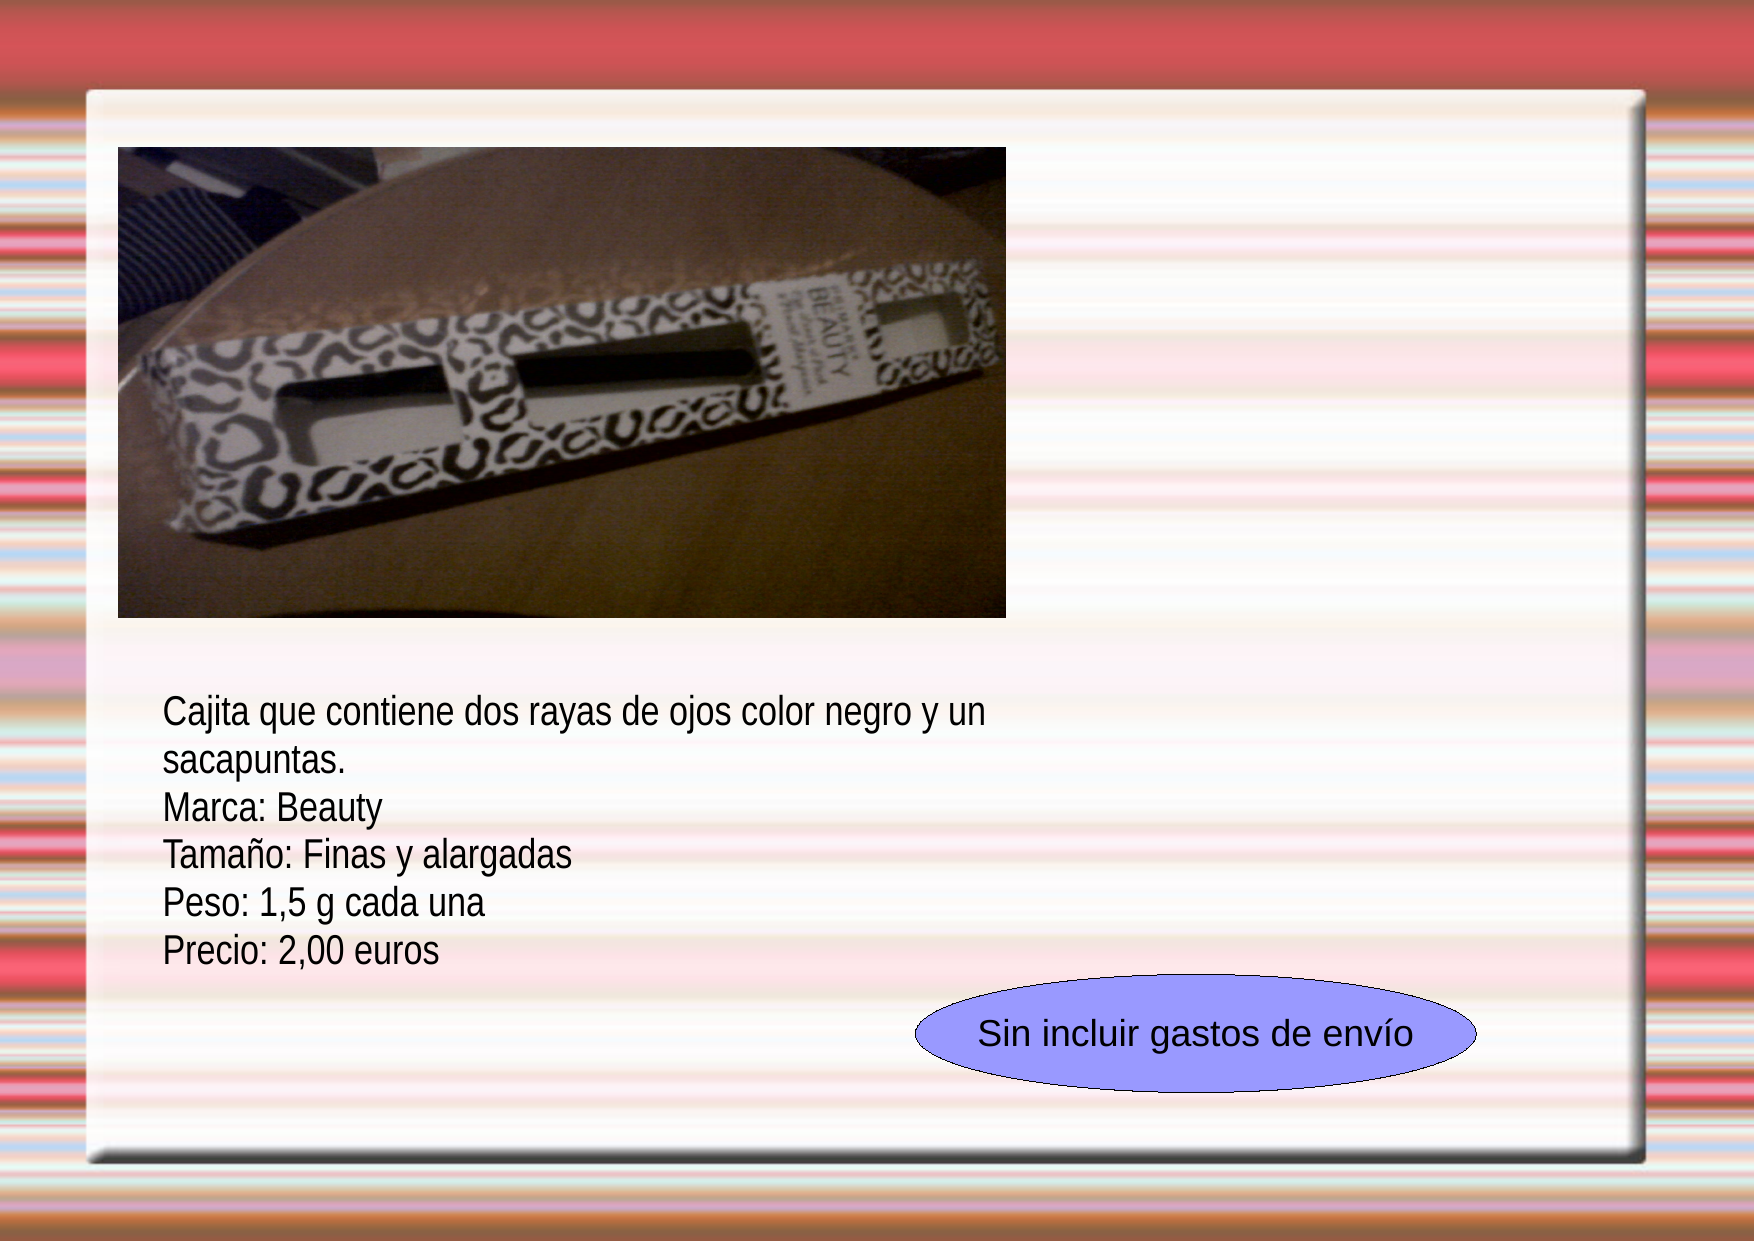

Cajita que contiene dos rayas de ojos color negro y un sacapuntas.
Marca: Beauty
Tamaño: Finas y alargadas
Peso: 1,5 g cada una
Precio: 2,00 euros
Sin incluir gastos de envío